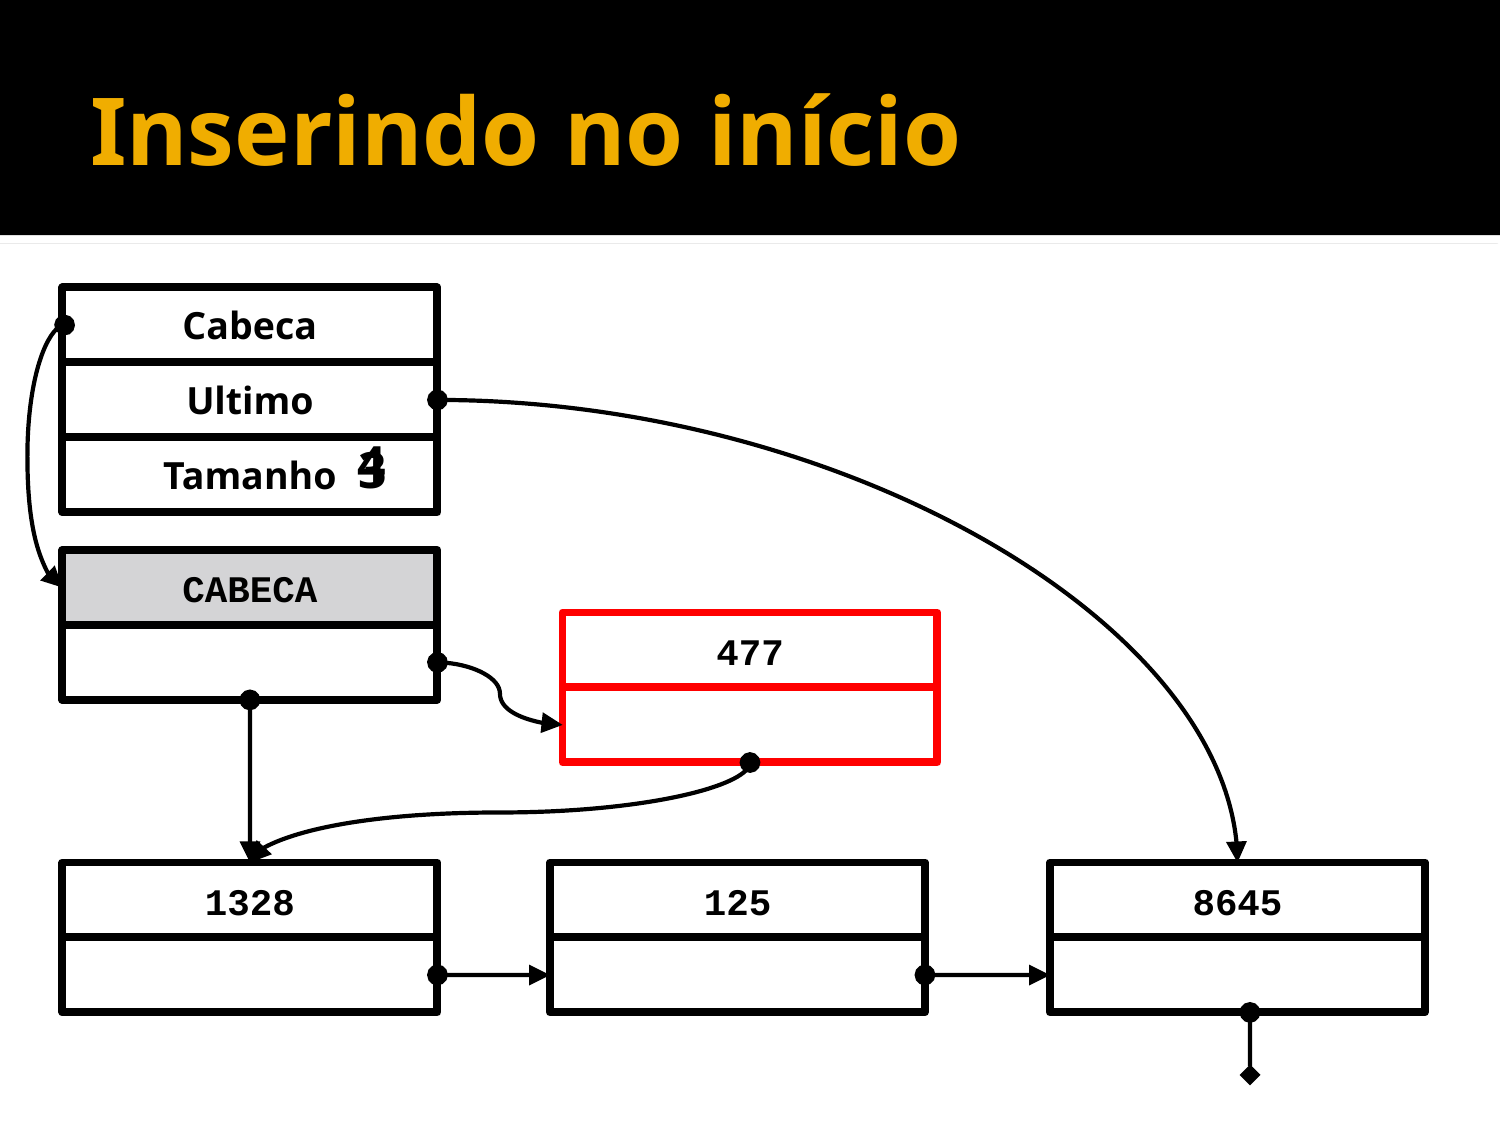

# Inserindo no início
Cabeca
Ultimo
4
3
Tamanho
CABECA
477
1328
125
8645